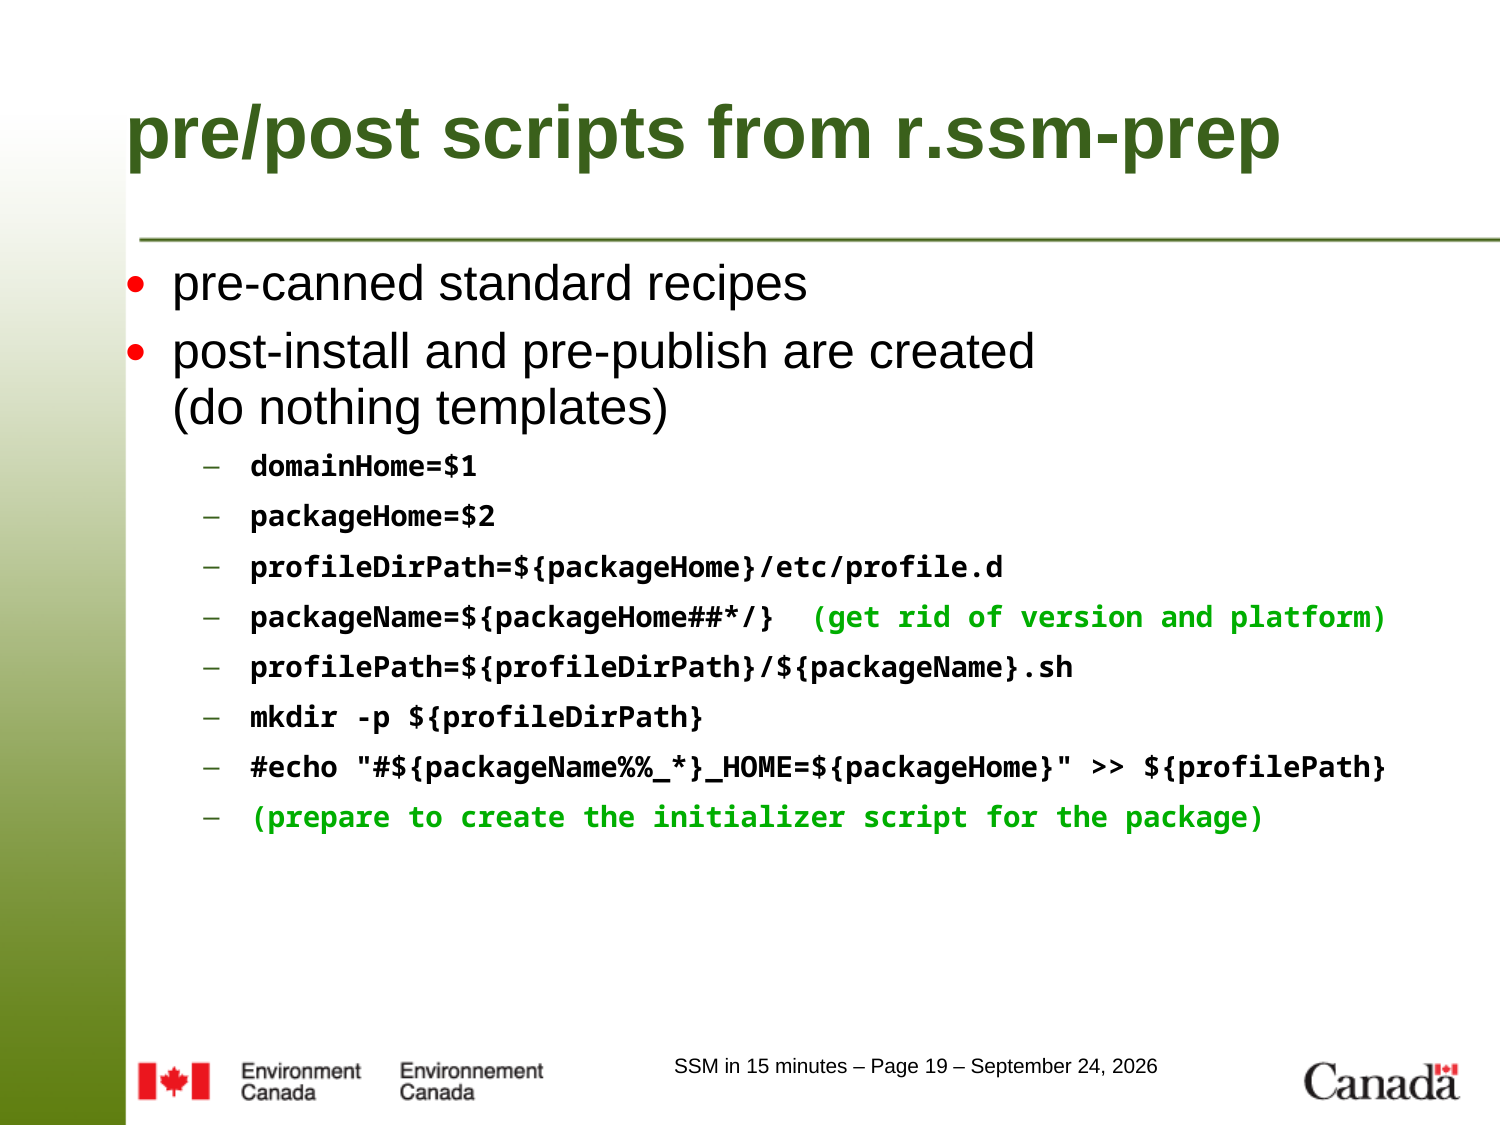

# pre/post scripts from r.ssm-prep
pre-canned standard recipes
post-install and pre-publish are created
(do nothing templates)
domainHome=$1
packageHome=$2
profileDirPath=${packageHome}/etc/profile.d
packageName=${packageHome##*/} (get rid of version and platform)
profilePath=${profileDirPath}/${packageName}.sh
mkdir -p ${profileDirPath}
#echo "#${packageName%%_*}_HOME=${packageHome}" >> ${profilePath}
(prepare to create the initializer script for the package)